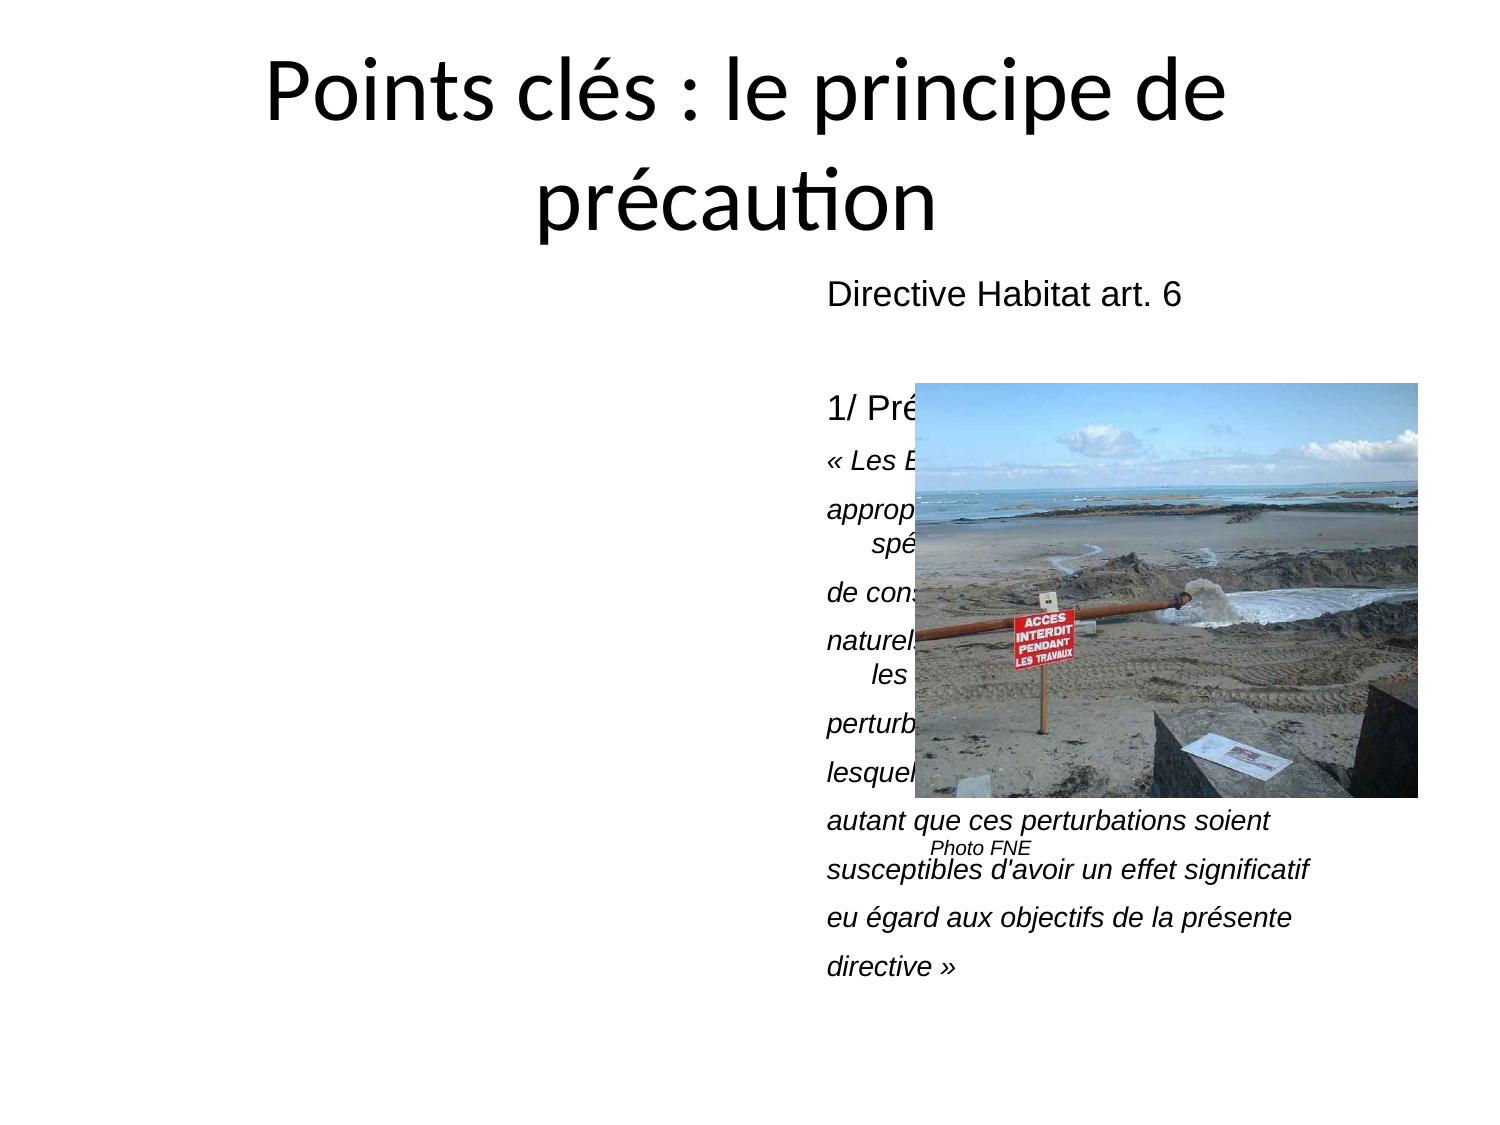

# Points clés : le principe de précaution
Directive Habitat art. 6
1/ Prévenir les perturbations 6.2
« Les États membres prennent les mesures
appropriées pour éviter, dans les zones spéciales
de conservation, la détérioration des habitats
naturels et des habitats d'espèces ainsi que les
perturbations touchant les espèces pour
lesquelles les zones ont été désignées, pour
autant que ces perturbations soient
susceptibles d'avoir un effet significatif
eu égard aux objectifs de la présente
directive »
Photo FNE